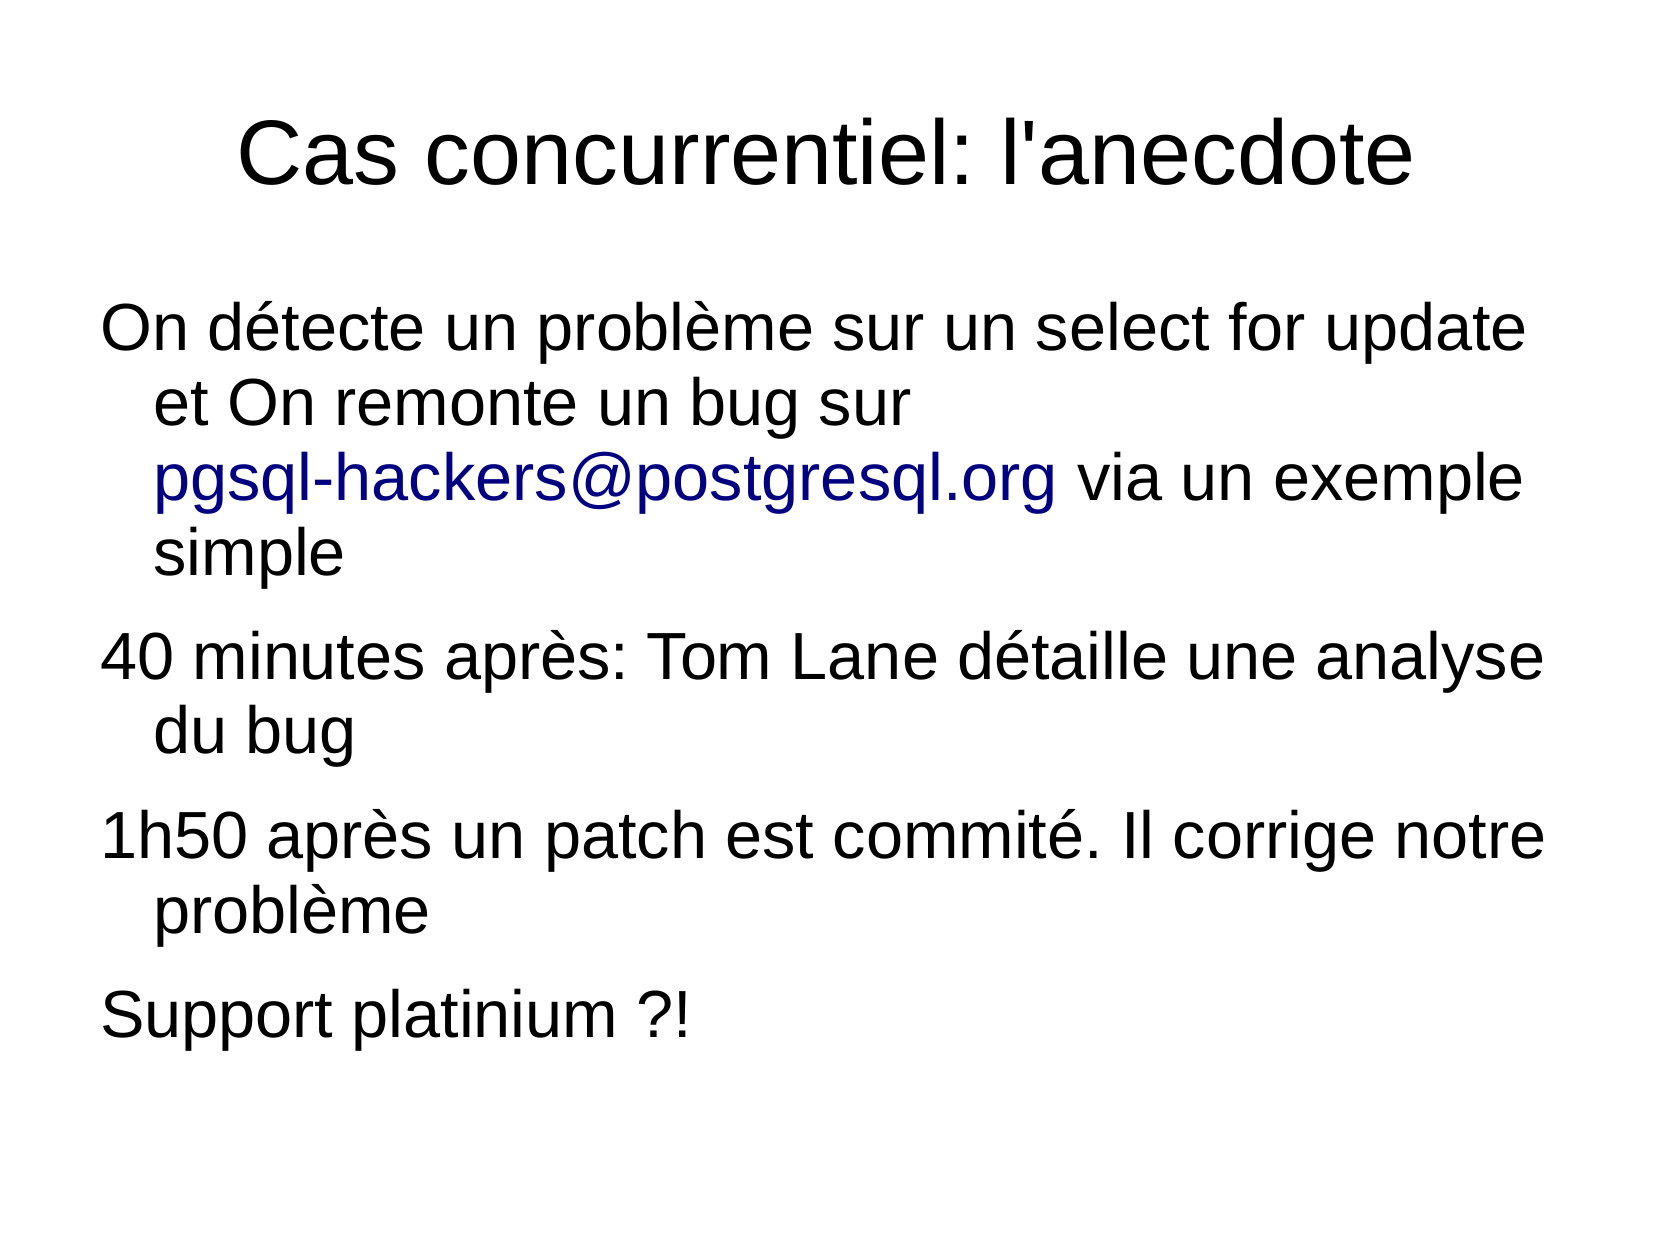

# Cas concurrentiel: l'anecdote
On détecte un problème sur un select for update et On remonte un bug surpgsql-hackers@postgresql.org via un exemple simple
40 minutes après: Tom Lane détaille une analyse du bug
1h50 après un patch est commité. Il corrige notre problème
Support platinium ?!